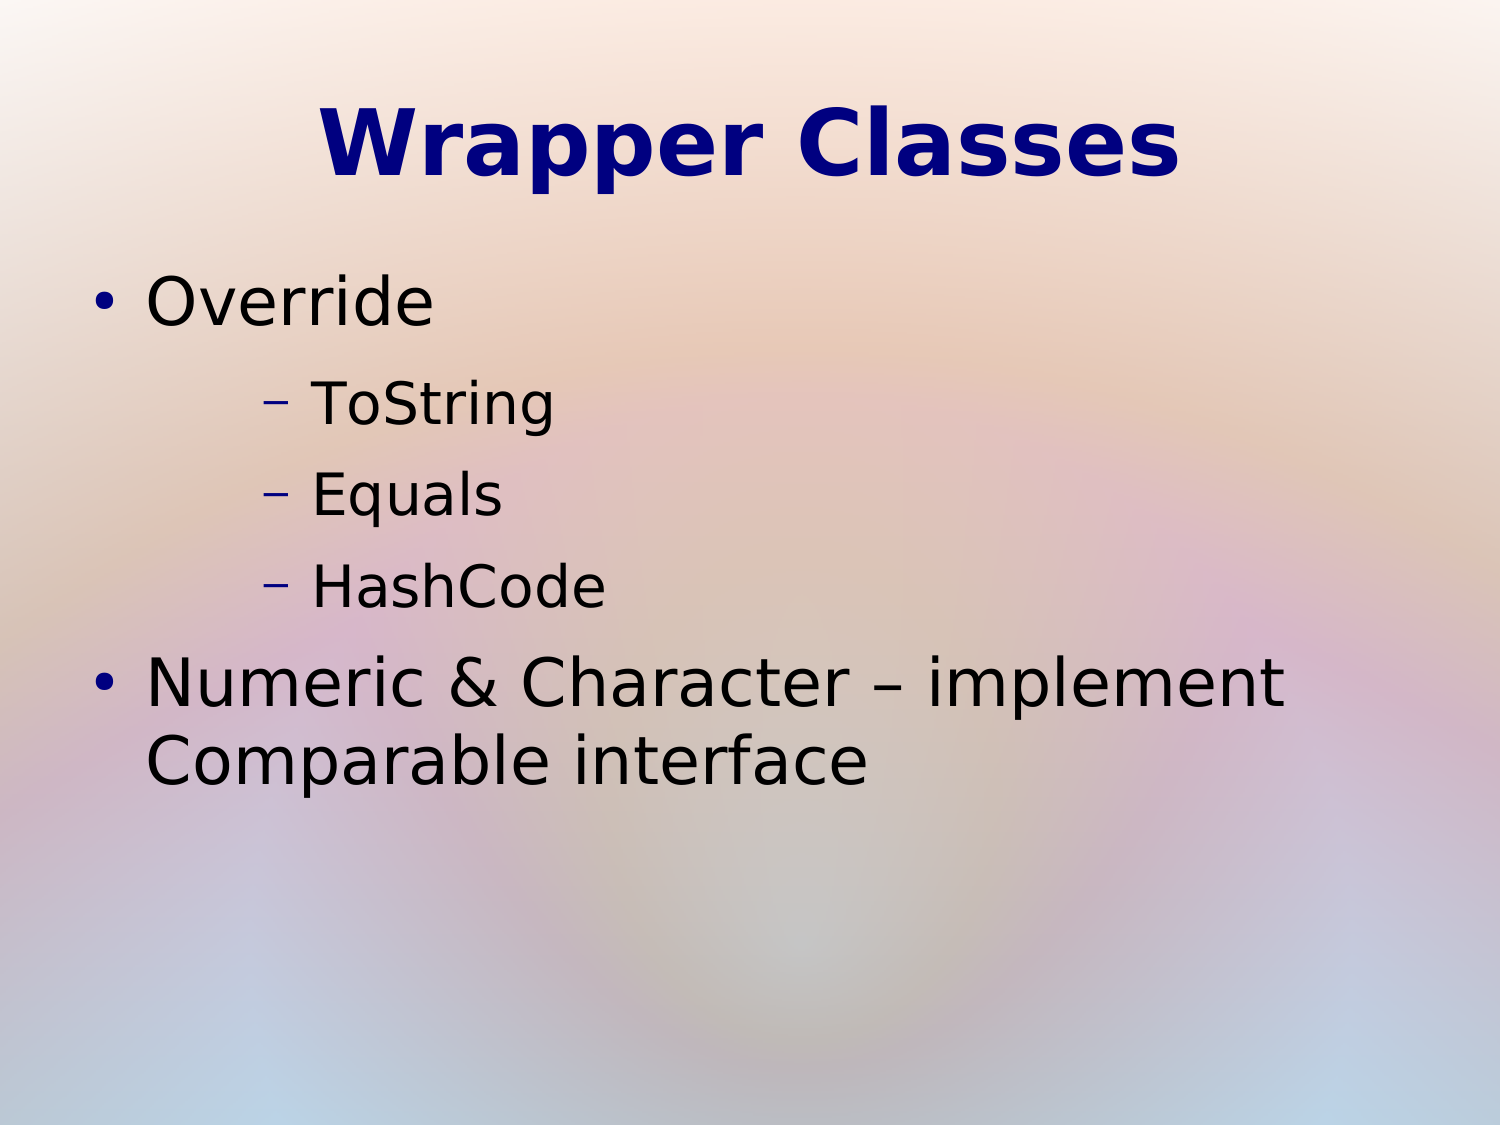

# Wrapper Classes
Override
ToString
Equals
HashCode
Numeric & Character – implement Comparable interface
Liang, Introduction to Java Programming, Seventh Edition, (c) 2009 Pearson Education, Inc. All rights reserved. 0136012671
28